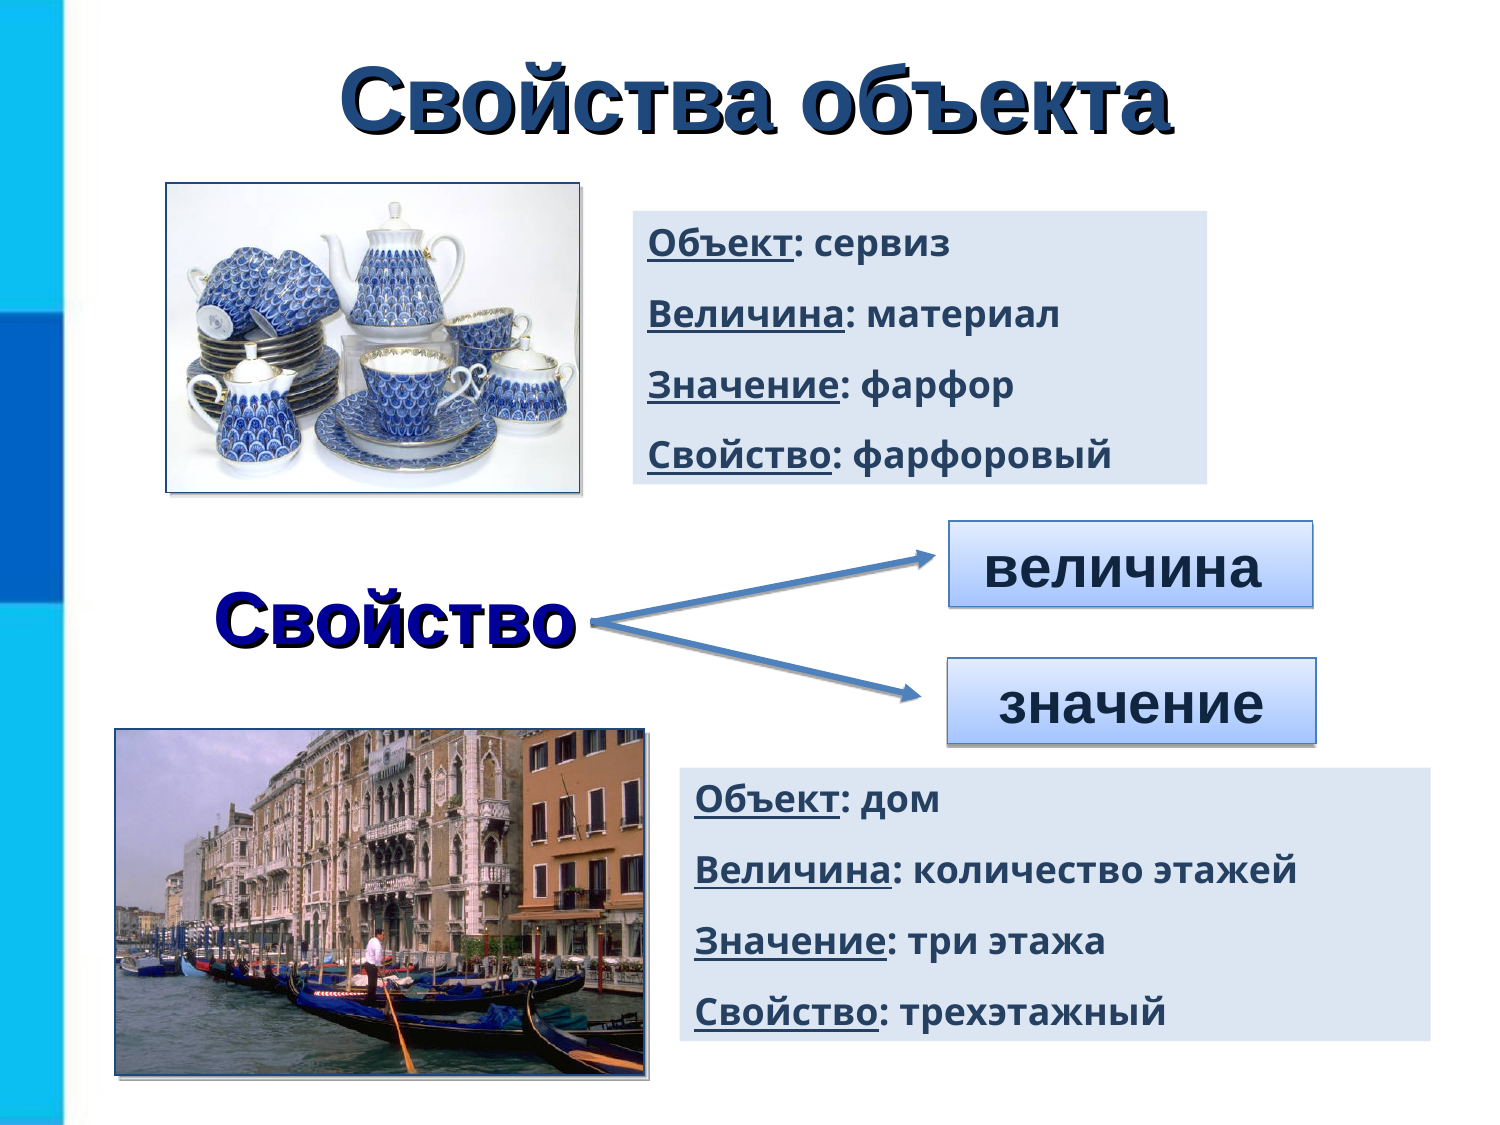

# Свойства объекта
Объект: сервиз
Величина: материал
Значение: фарфор
Свойство: фарфоровый
Свойство
величина
значение
Объект: дом
Величина: количество этажей
Значение: три этажа
Свойство: трехэтажный